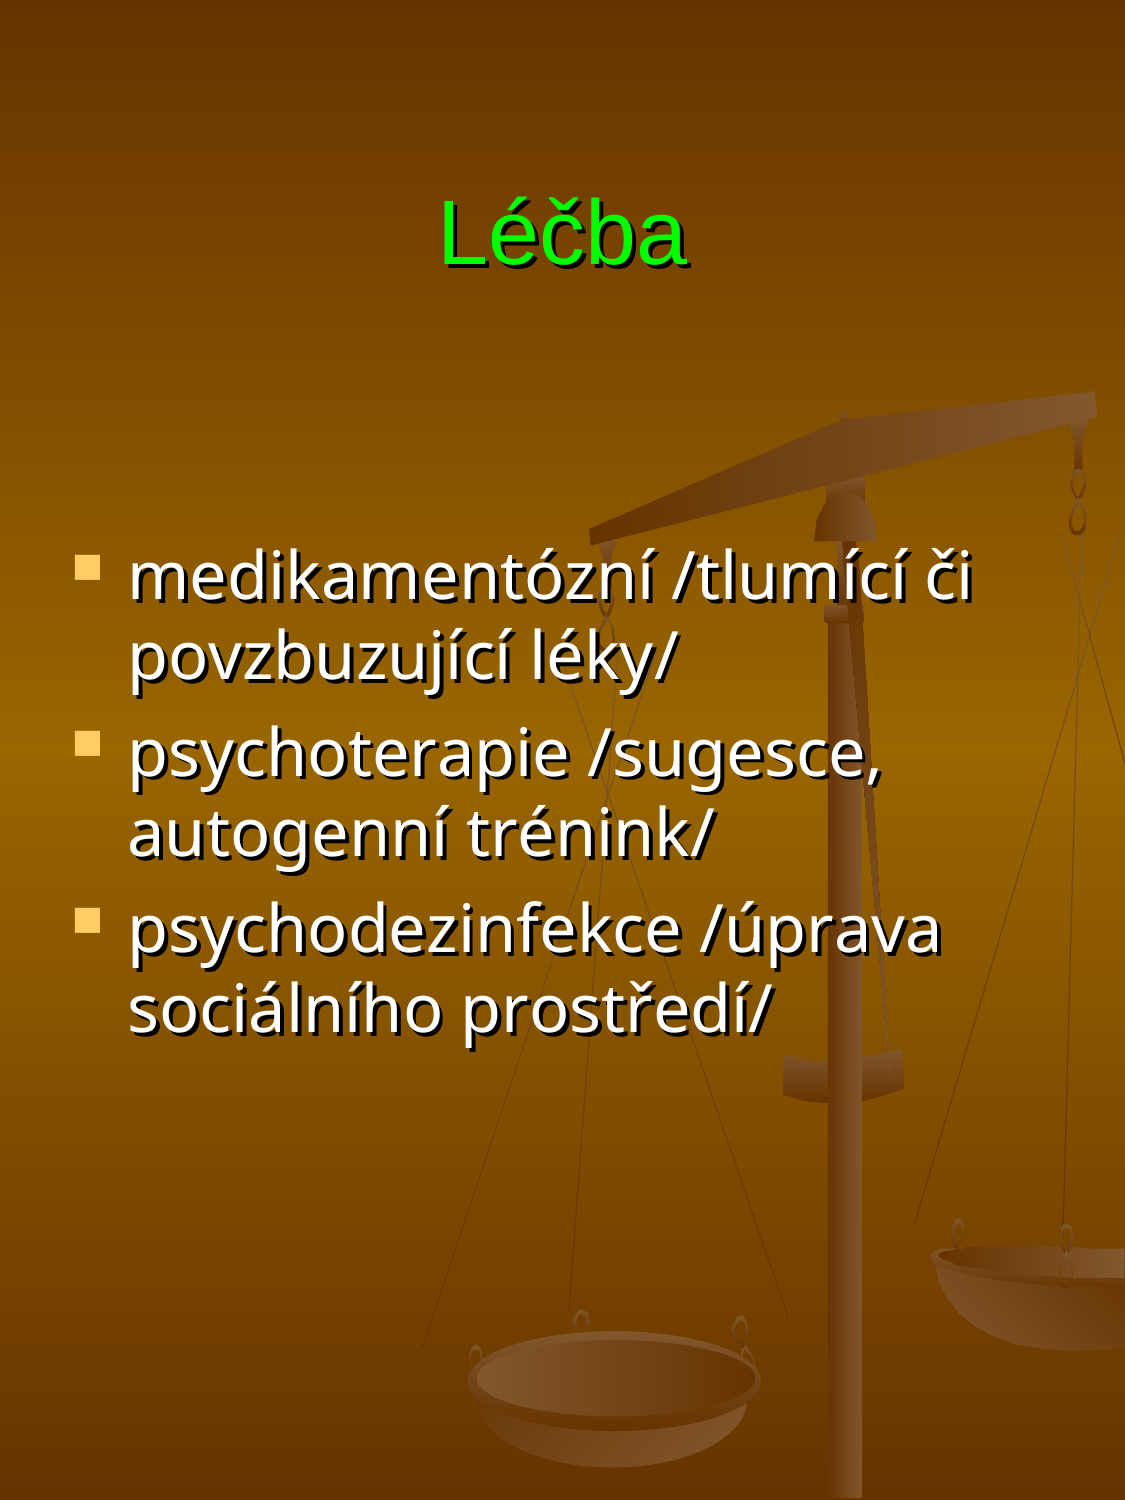

# Léčba
medikamentózní /tlumící či povzbuzující léky/
psychoterapie /sugesce, autogenní trénink/
psychodezinfekce /úprava sociálního prostředí/